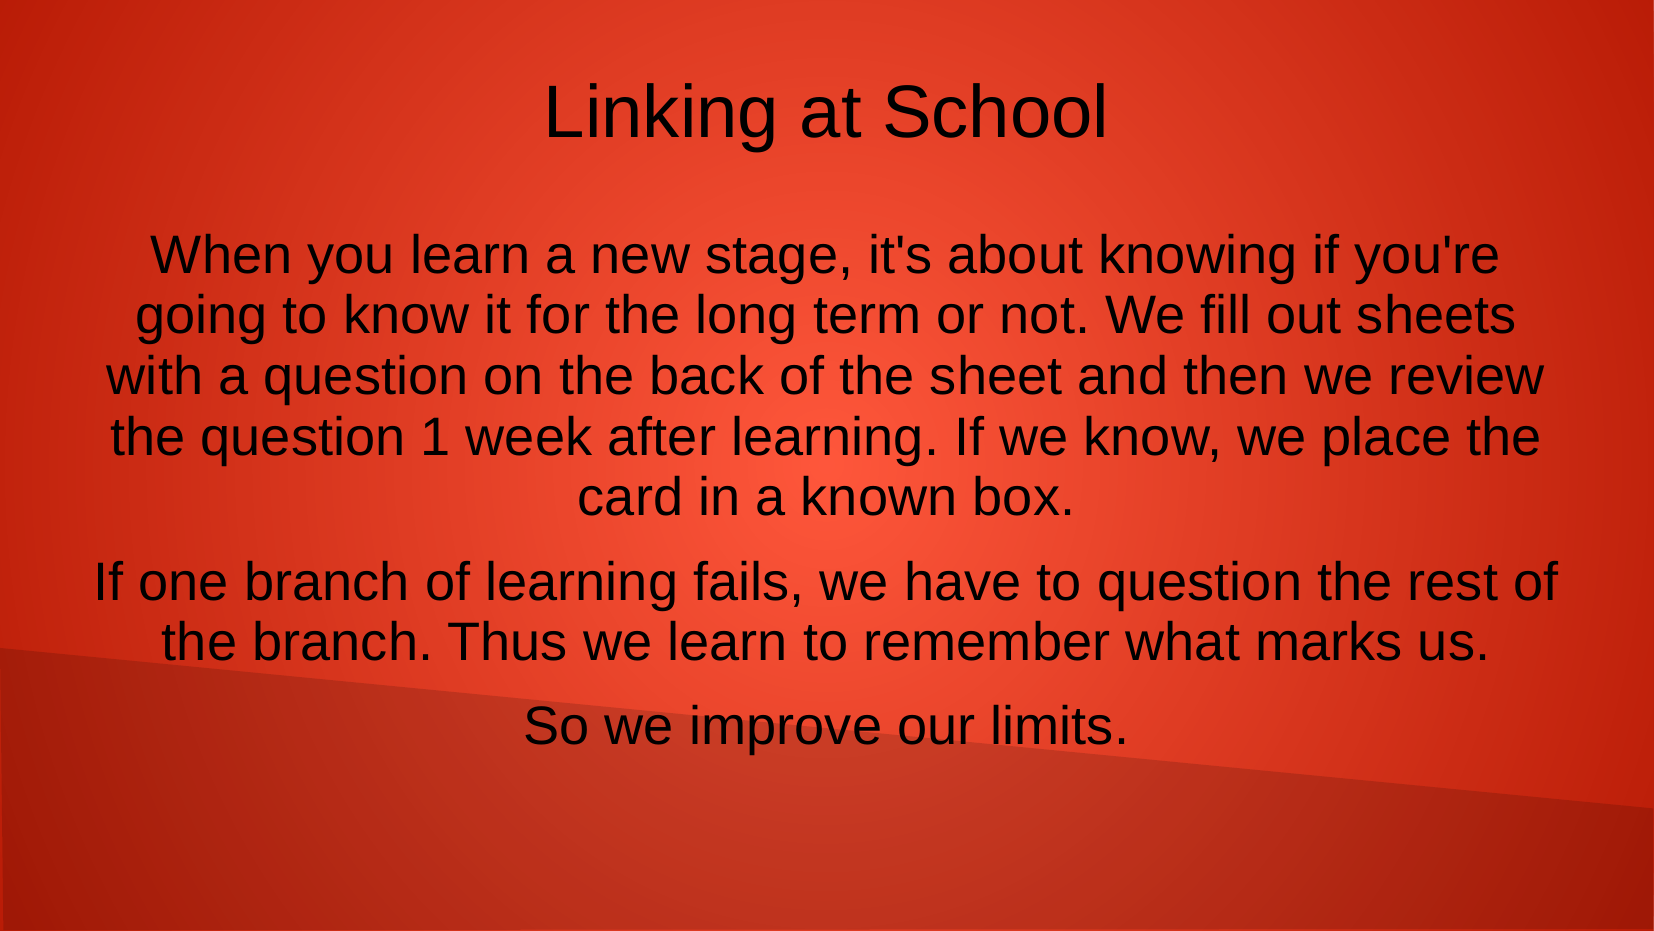

# Linking at School
When you learn a new stage, it's about knowing if you're going to know it for the long term or not. We fill out sheets with a question on the back of the sheet and then we review the question 1 week after learning. If we know, we place the card in a known box.
If one branch of learning fails, we have to question the rest of the branch. Thus we learn to remember what marks us.
So we improve our limits.